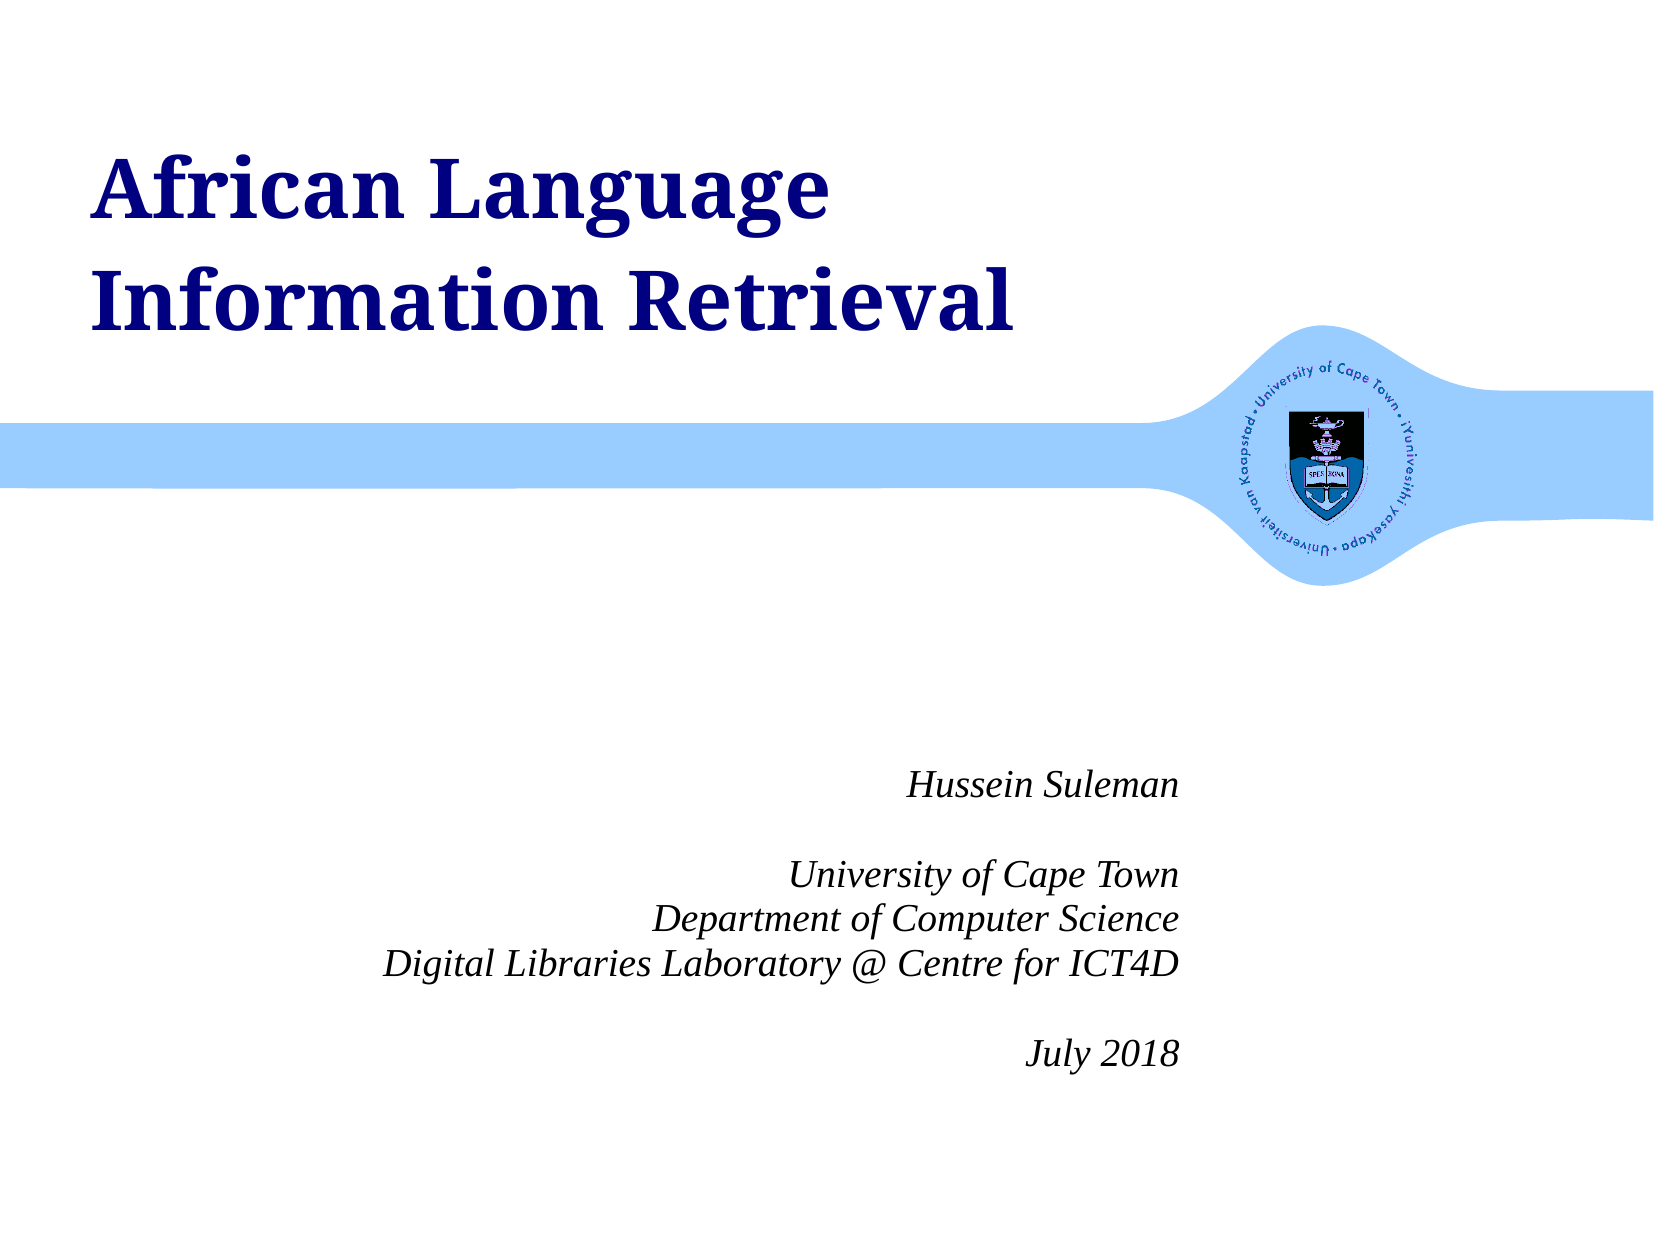

# African Language Information Retrieval
Hussein Suleman
University of Cape Town
Department of Computer Science
Digital Libraries Laboratory @ Centre for ICT4D
July 2018